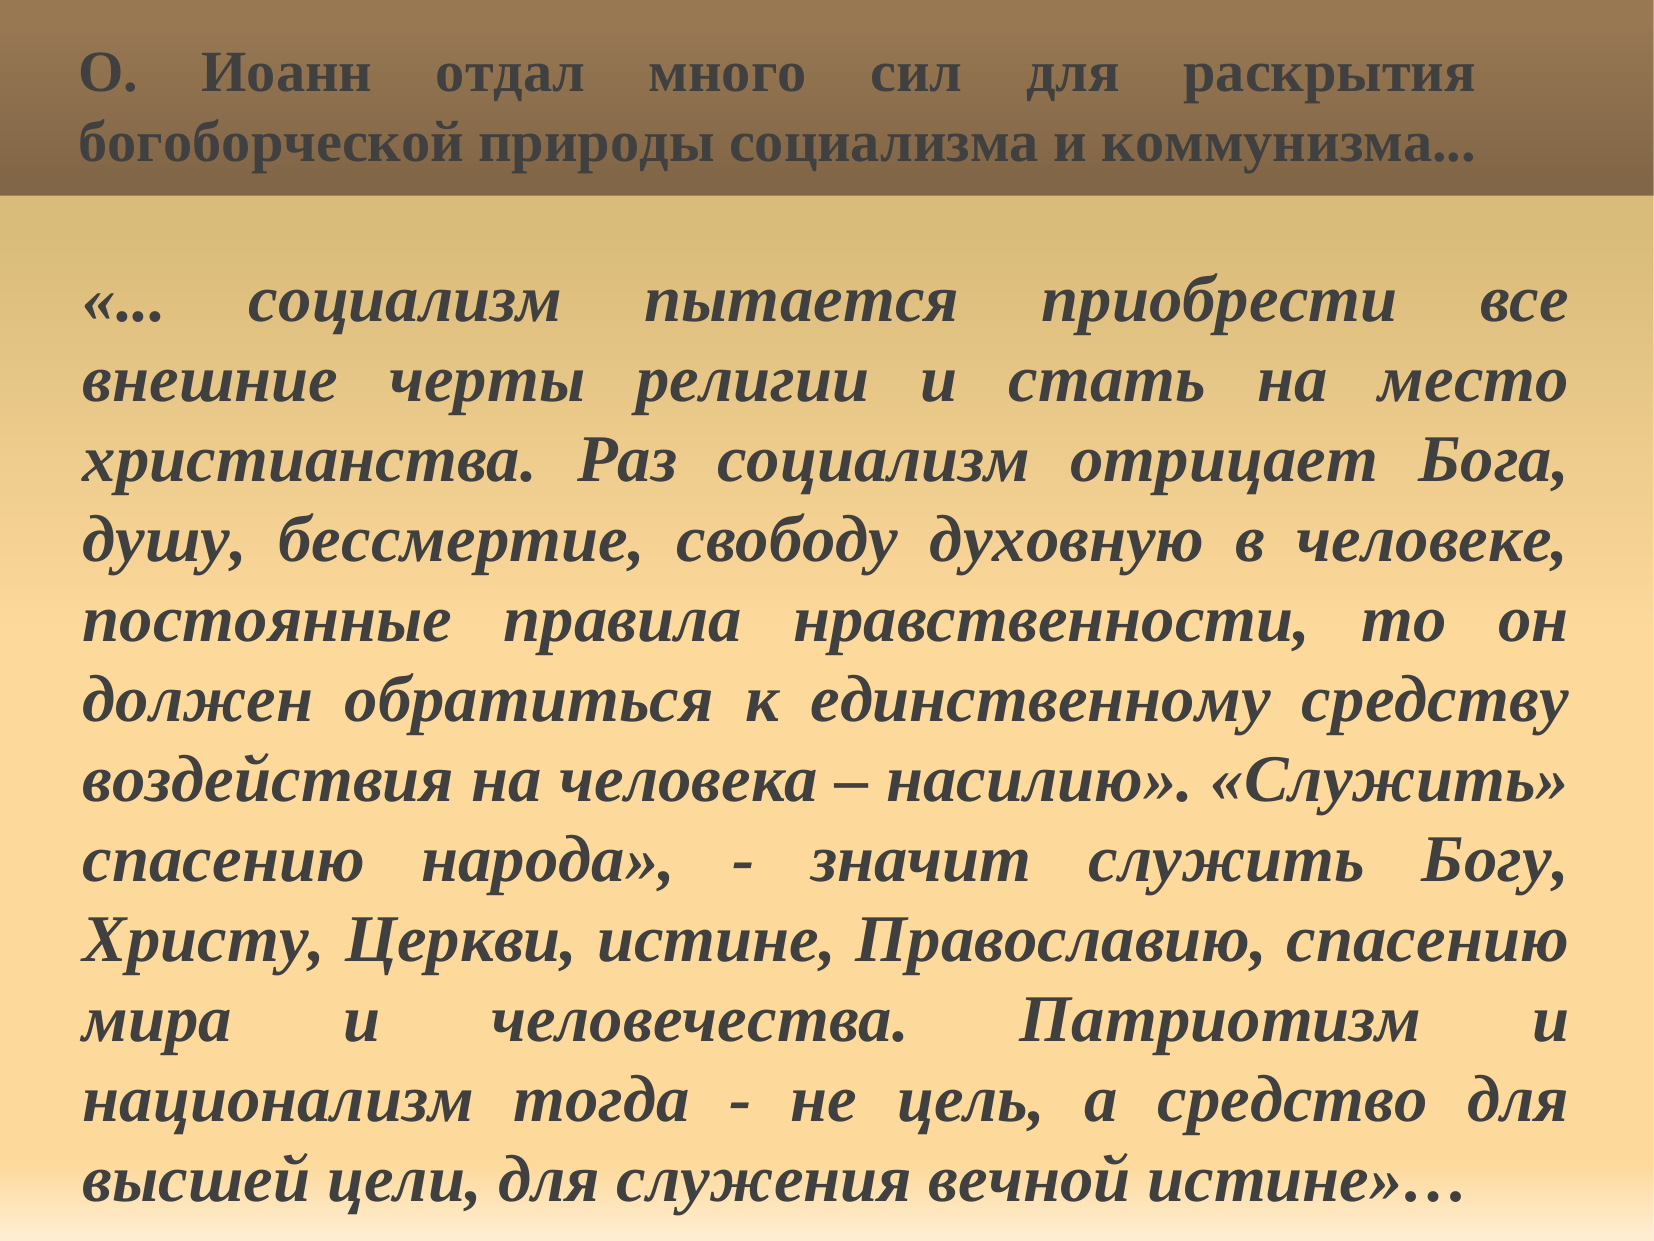

# О. Иоанн отдал много сил для раскрытия богоборческой природы социализма и коммунизма...
«... социализм пытается приобрести все внешние черты религии и стать на место христианства. Раз социализм отрицает Бога, душу, бессмертие, свободу духовную в человеке, постоянные правила нравственности, то он должен обратиться к единственному средству воздействия на человека – насилию». «Служить» спасению народа», - значит служить Богу, Христу, Церкви, истине, Православию, спасению мира и человечества. Патриотизм и национализм тогда - не цель, а средство для высшей цели, для служения вечной истине»…